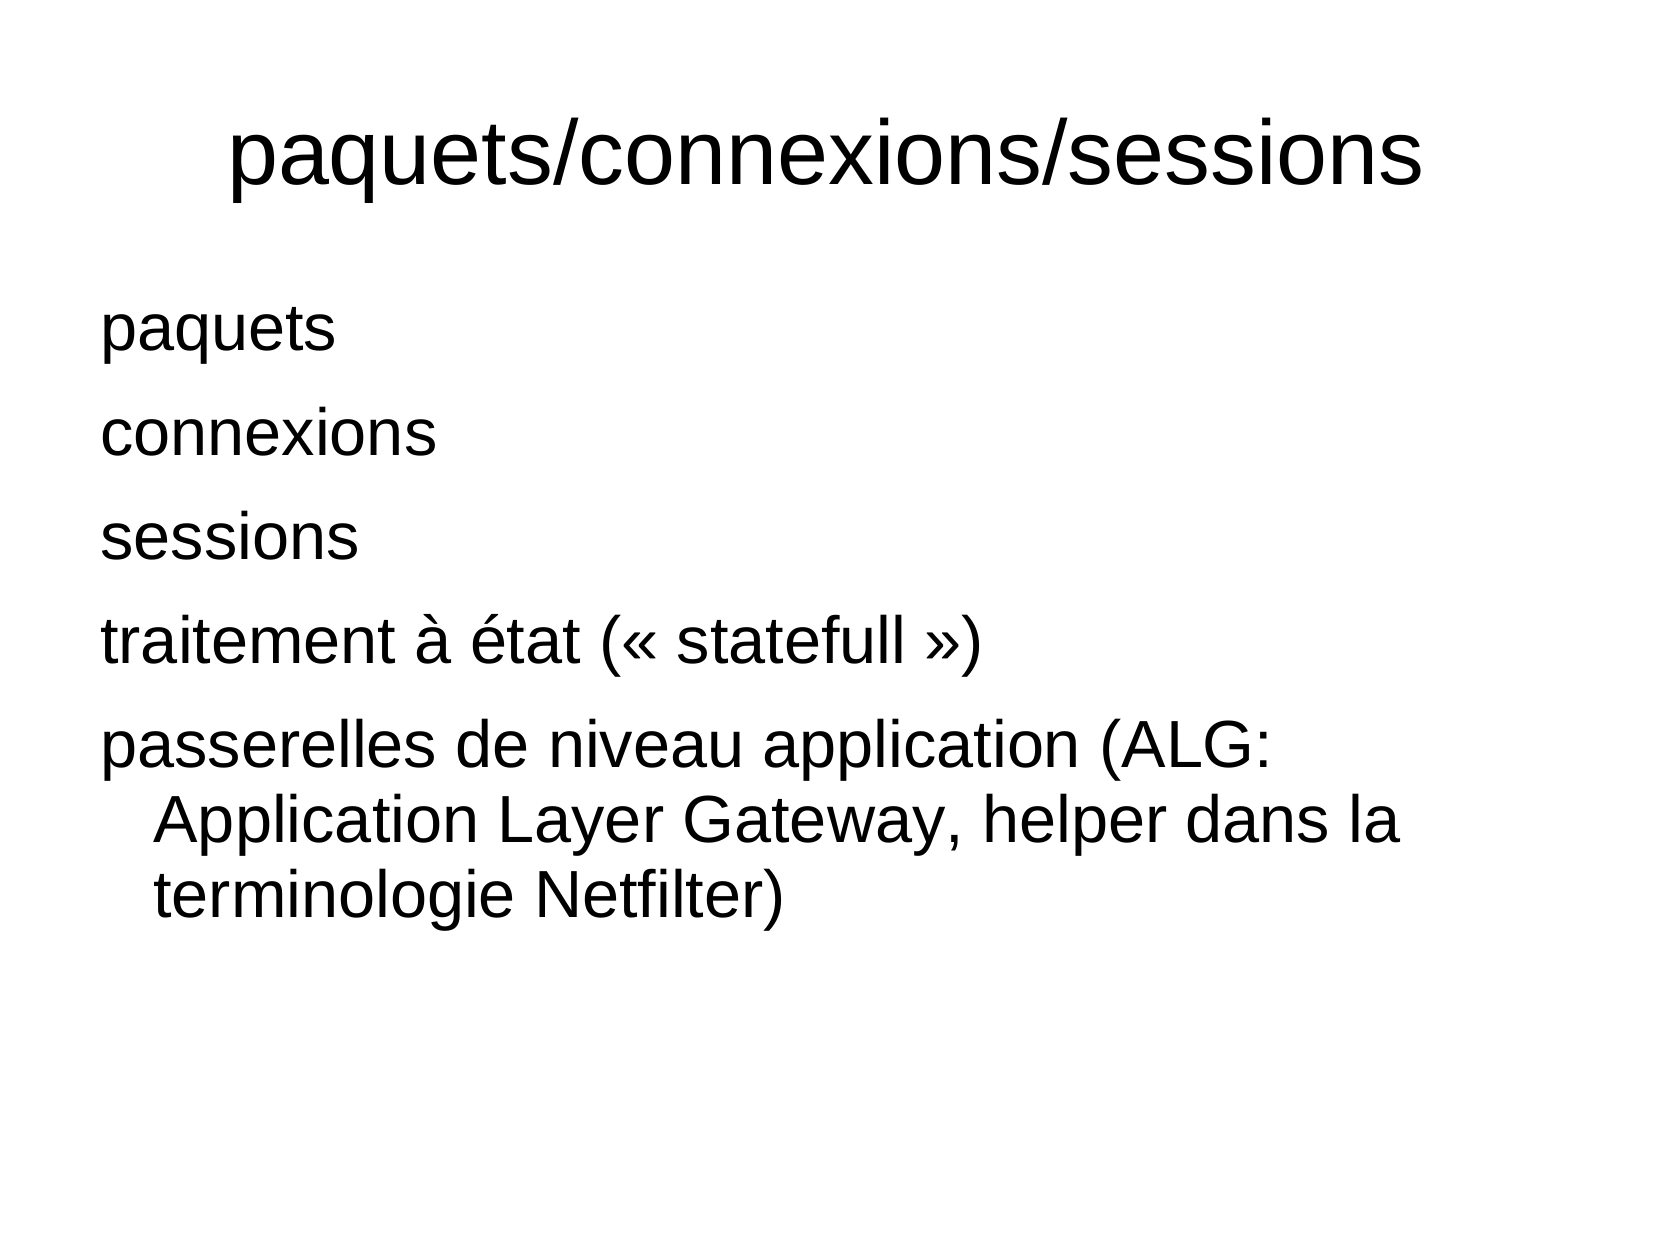

# paquets/connexions/sessions
paquets
connexions
sessions
traitement à état (« statefull »)
passerelles de niveau application (ALG: Application Layer Gateway, helper dans la terminologie Netfilter)